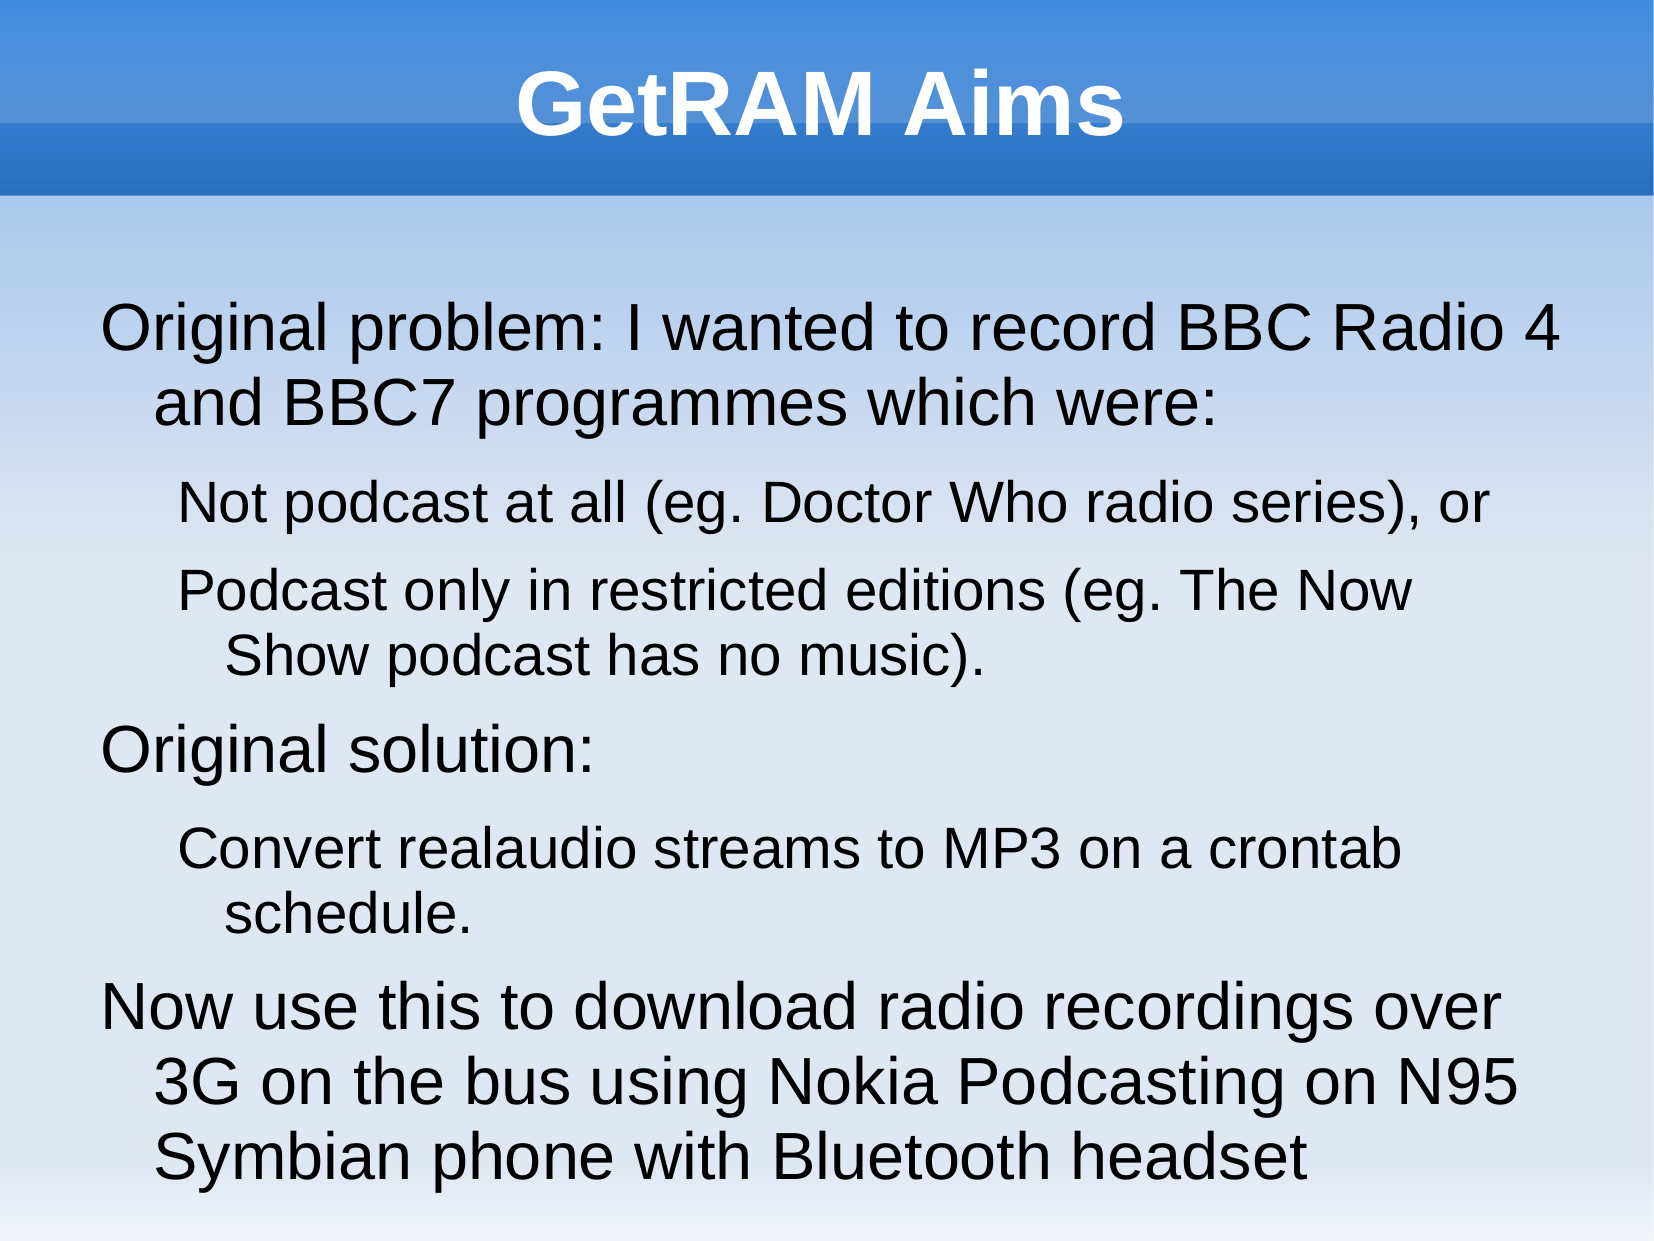

# GetRAM Aims
Original problem: I wanted to record BBC Radio 4 and BBC7 programmes which were:
Not podcast at all (eg. Doctor Who radio series), or
Podcast only in restricted editions (eg. The Now Show podcast has no music).
Original solution:
Convert realaudio streams to MP3 on a crontab schedule.
Now use this to download radio recordings over 3G on the bus using Nokia Podcasting on N95 Symbian phone with Bluetooth headset